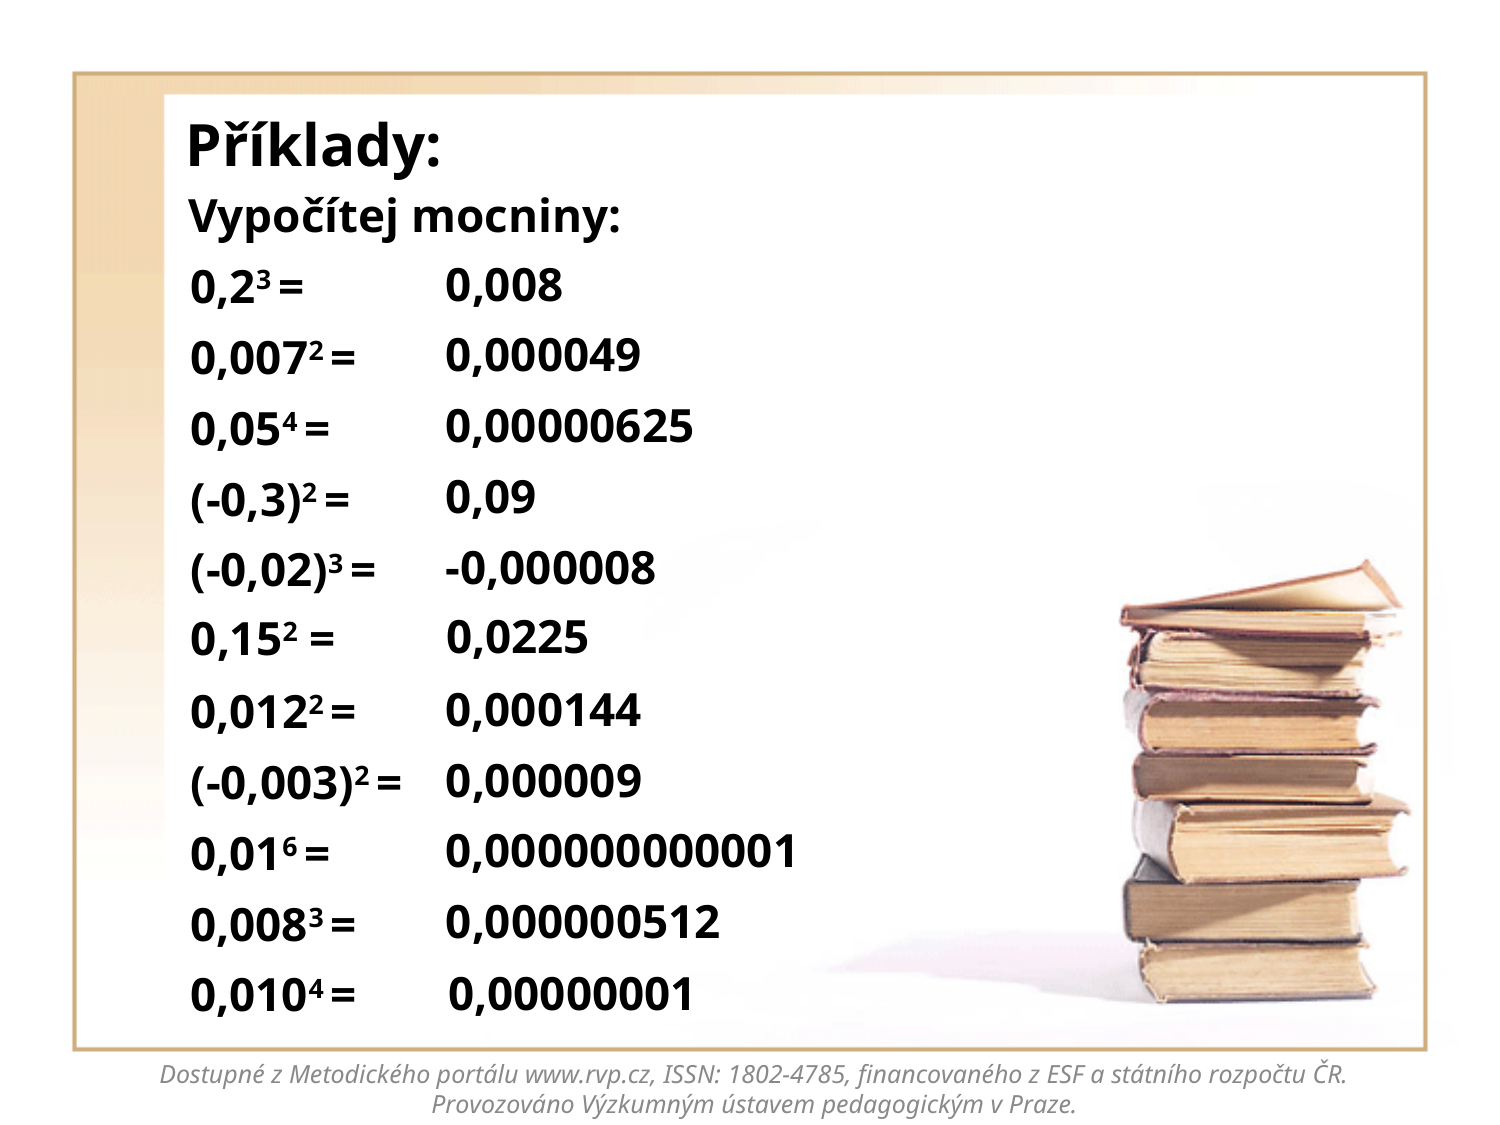

Příklady:
Vypočítej mocniny:
0,008
0,23 =
0,000049
0,0072 =
0,00000625
0,054 =
0,09
(-0,3)2 =
-0,000008
(-0,02)3 =
0,0225
0,152 =
0,000144
0,0122 =
0,000009
(-0,003)2 =
0,000000000001
0,016 =
0,000000512
0,0083 =
0,00000001
0,0104 =